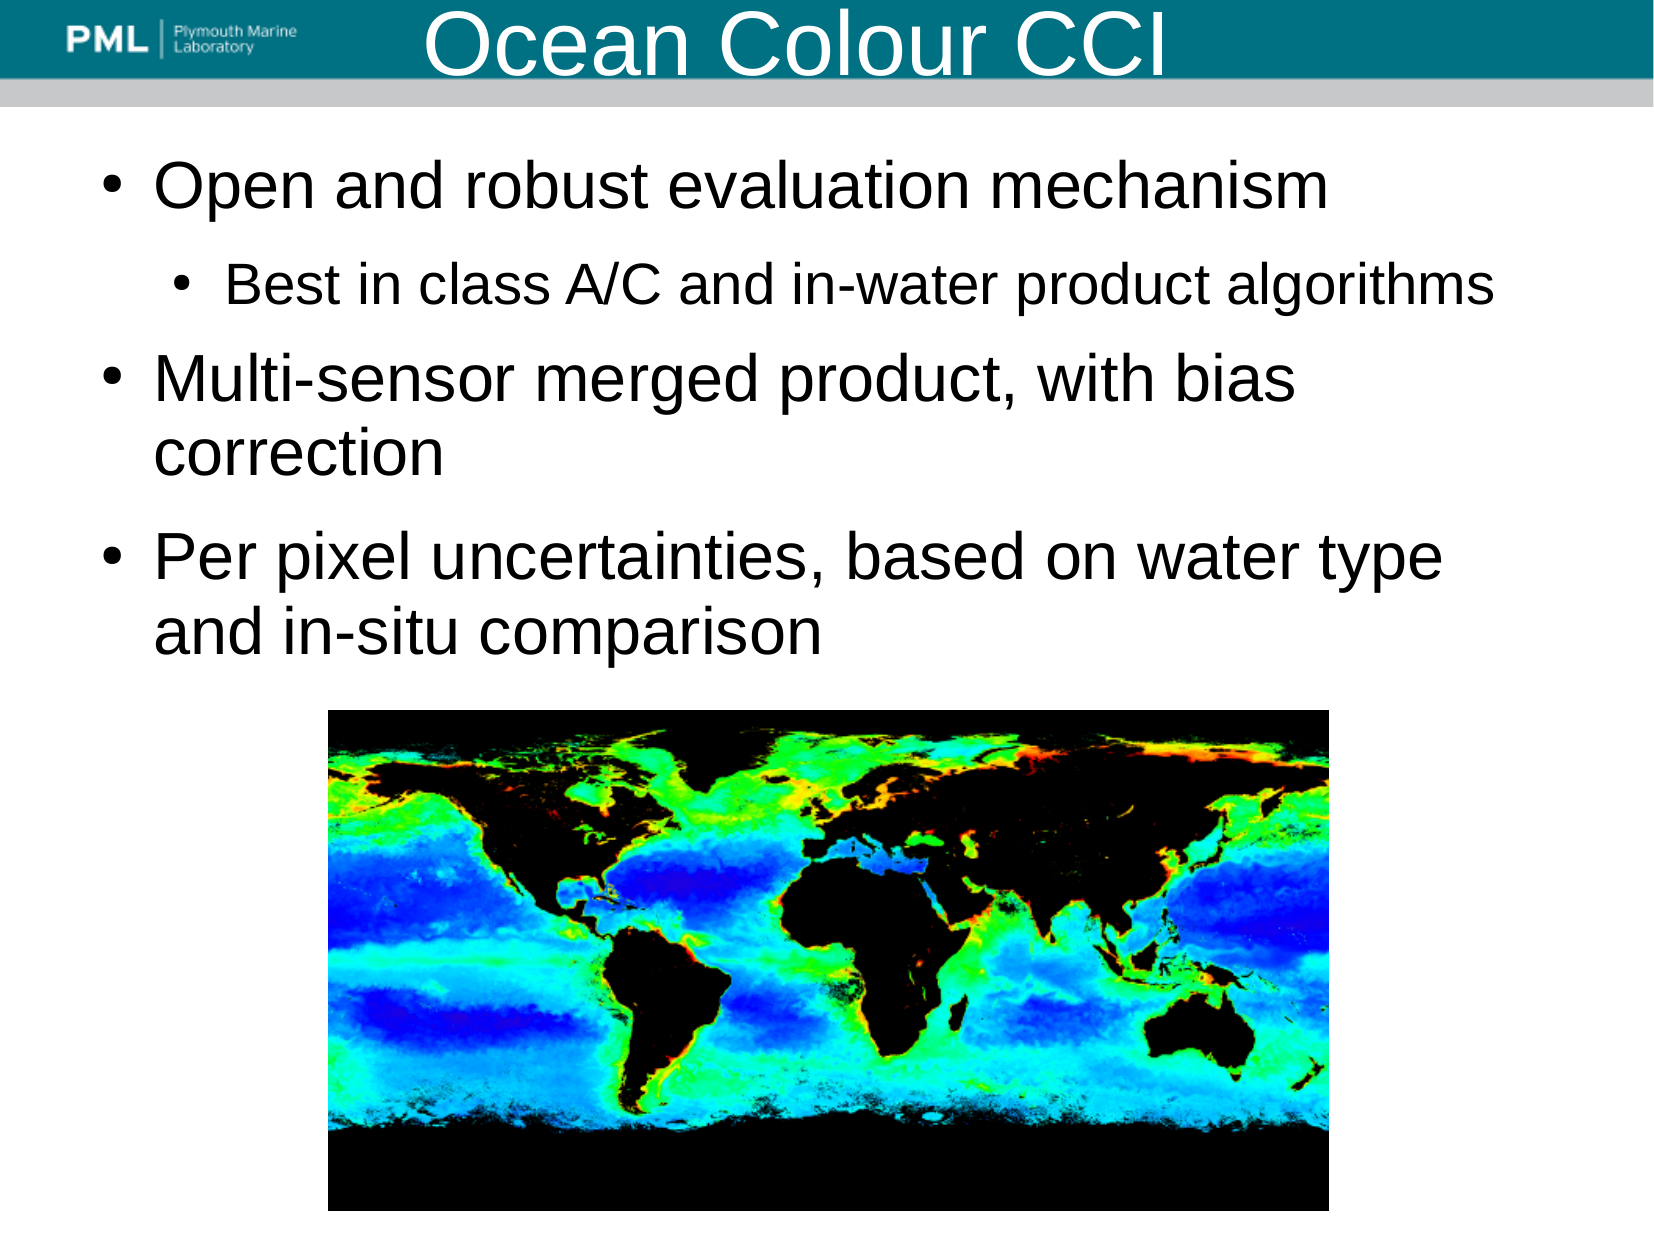

# Ocean Colour CCI
Open and robust evaluation mechanism
Best in class A/C and in-water product algorithms
Multi-sensor merged product, with bias correction
Per pixel uncertainties, based on water type and in-situ comparison